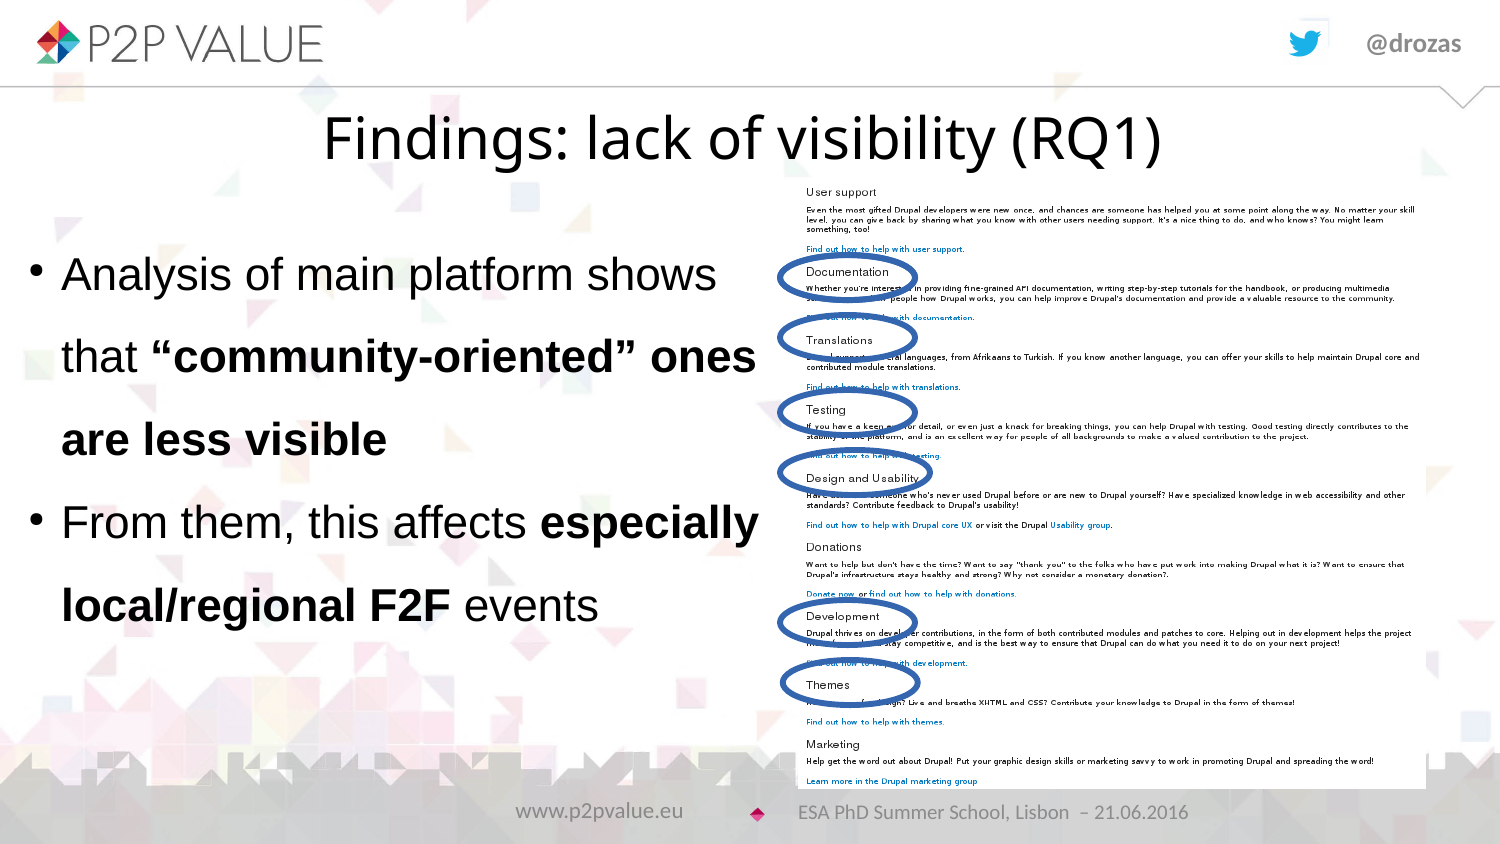

@drozas
Findings: lack of visibility (RQ1)
# Analysis of main platform shows that “community-oriented” ones are less visible
From them, this affects especially local/regional F2F events
ESA PhD Summer School, Lisbon – 21.06.2016
www.p2pvalue.eu